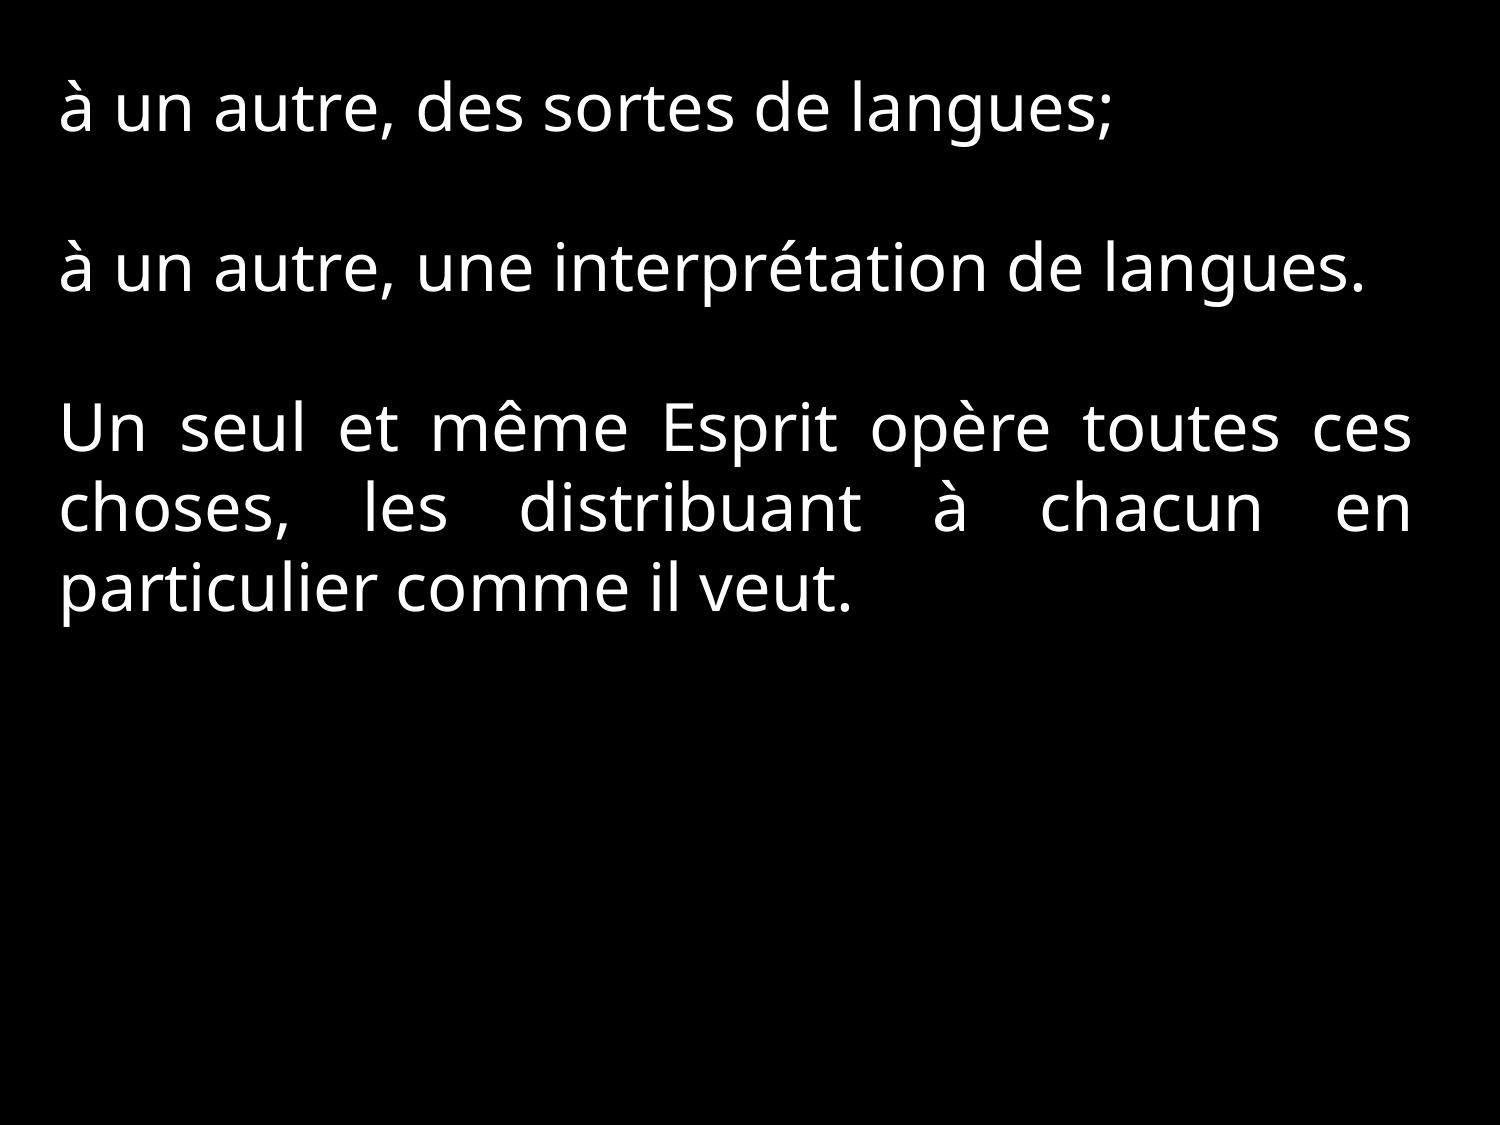

à un autre, des sortes de langues;
à un autre, une interprétation de langues.
Un seul et même Esprit opère toutes ces choses, les distribuant à chacun en particulier comme il veut.